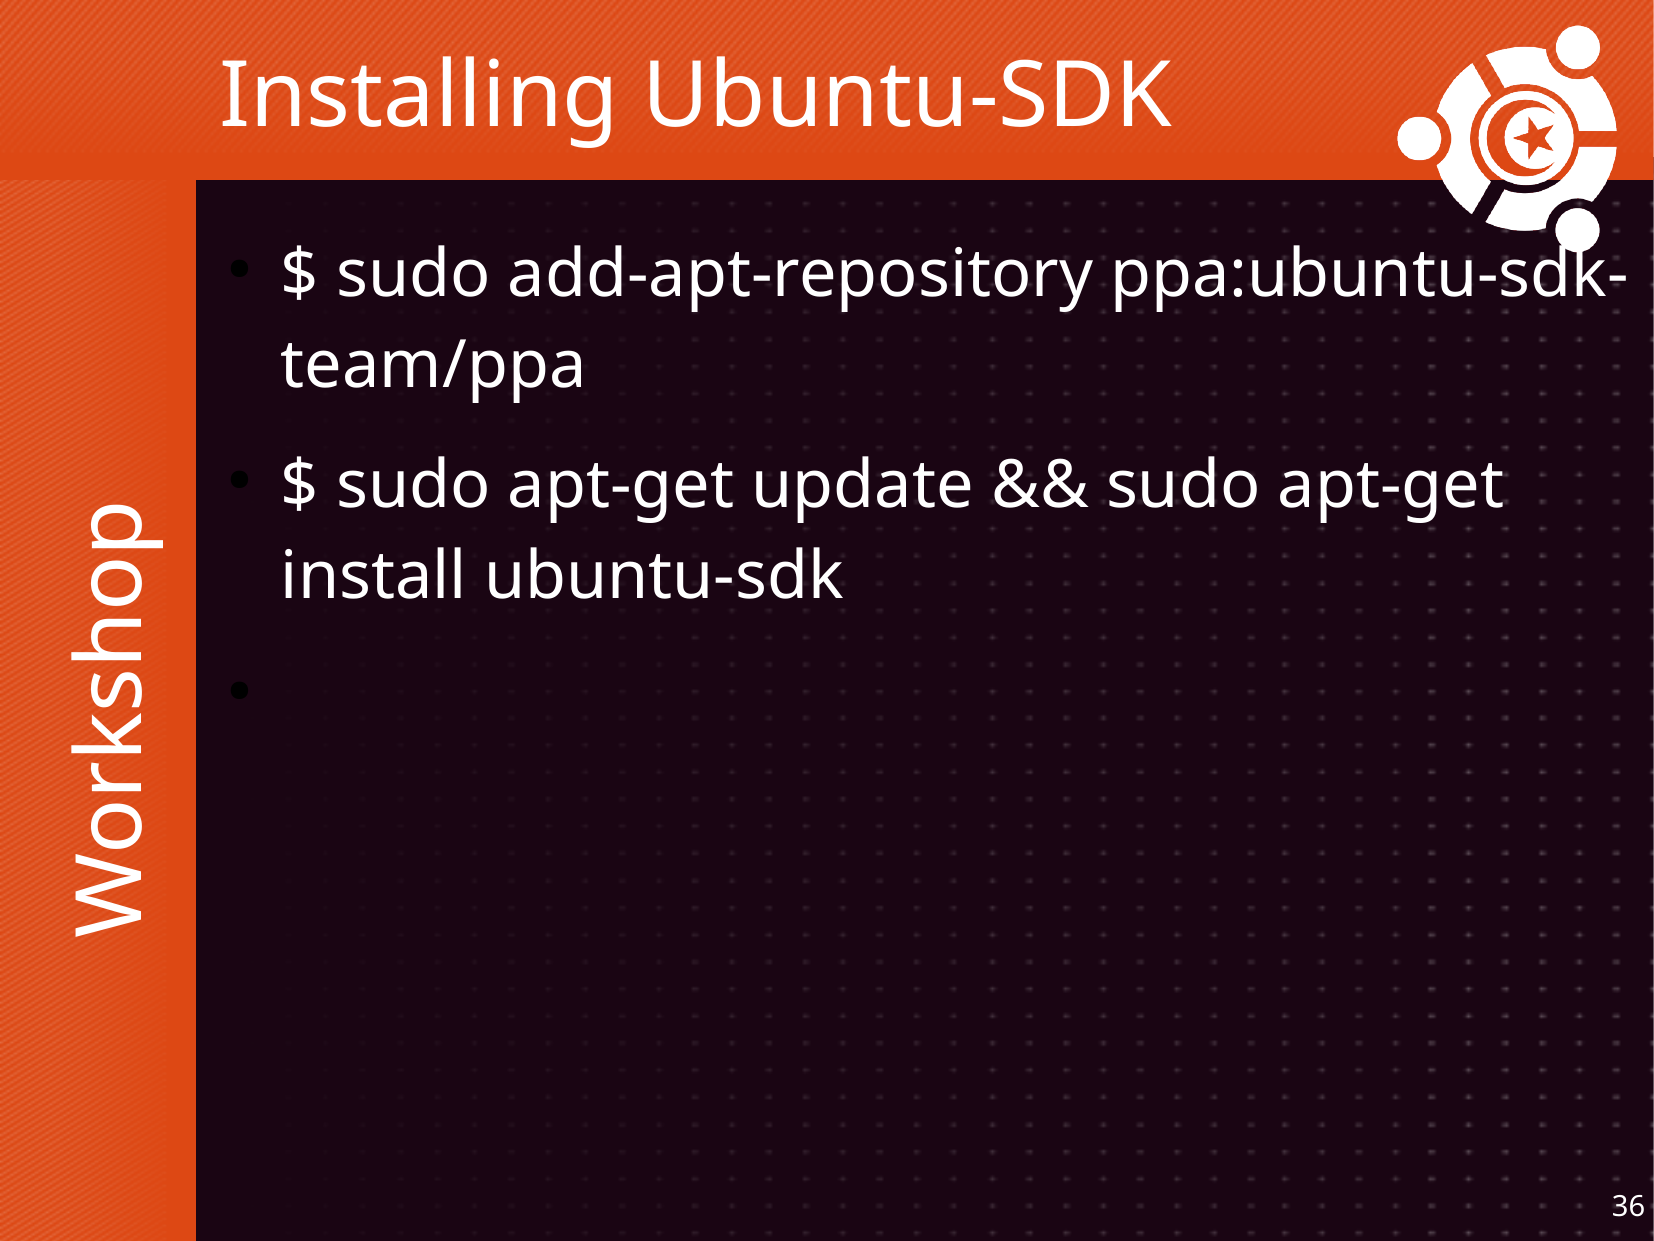

# Installing Ubuntu-SDK
$ sudo add-apt-repository ppa:ubuntu-sdk-team/ppa
$ sudo apt-get update && sudo apt-get install ubuntu-sdk
Workshop
36